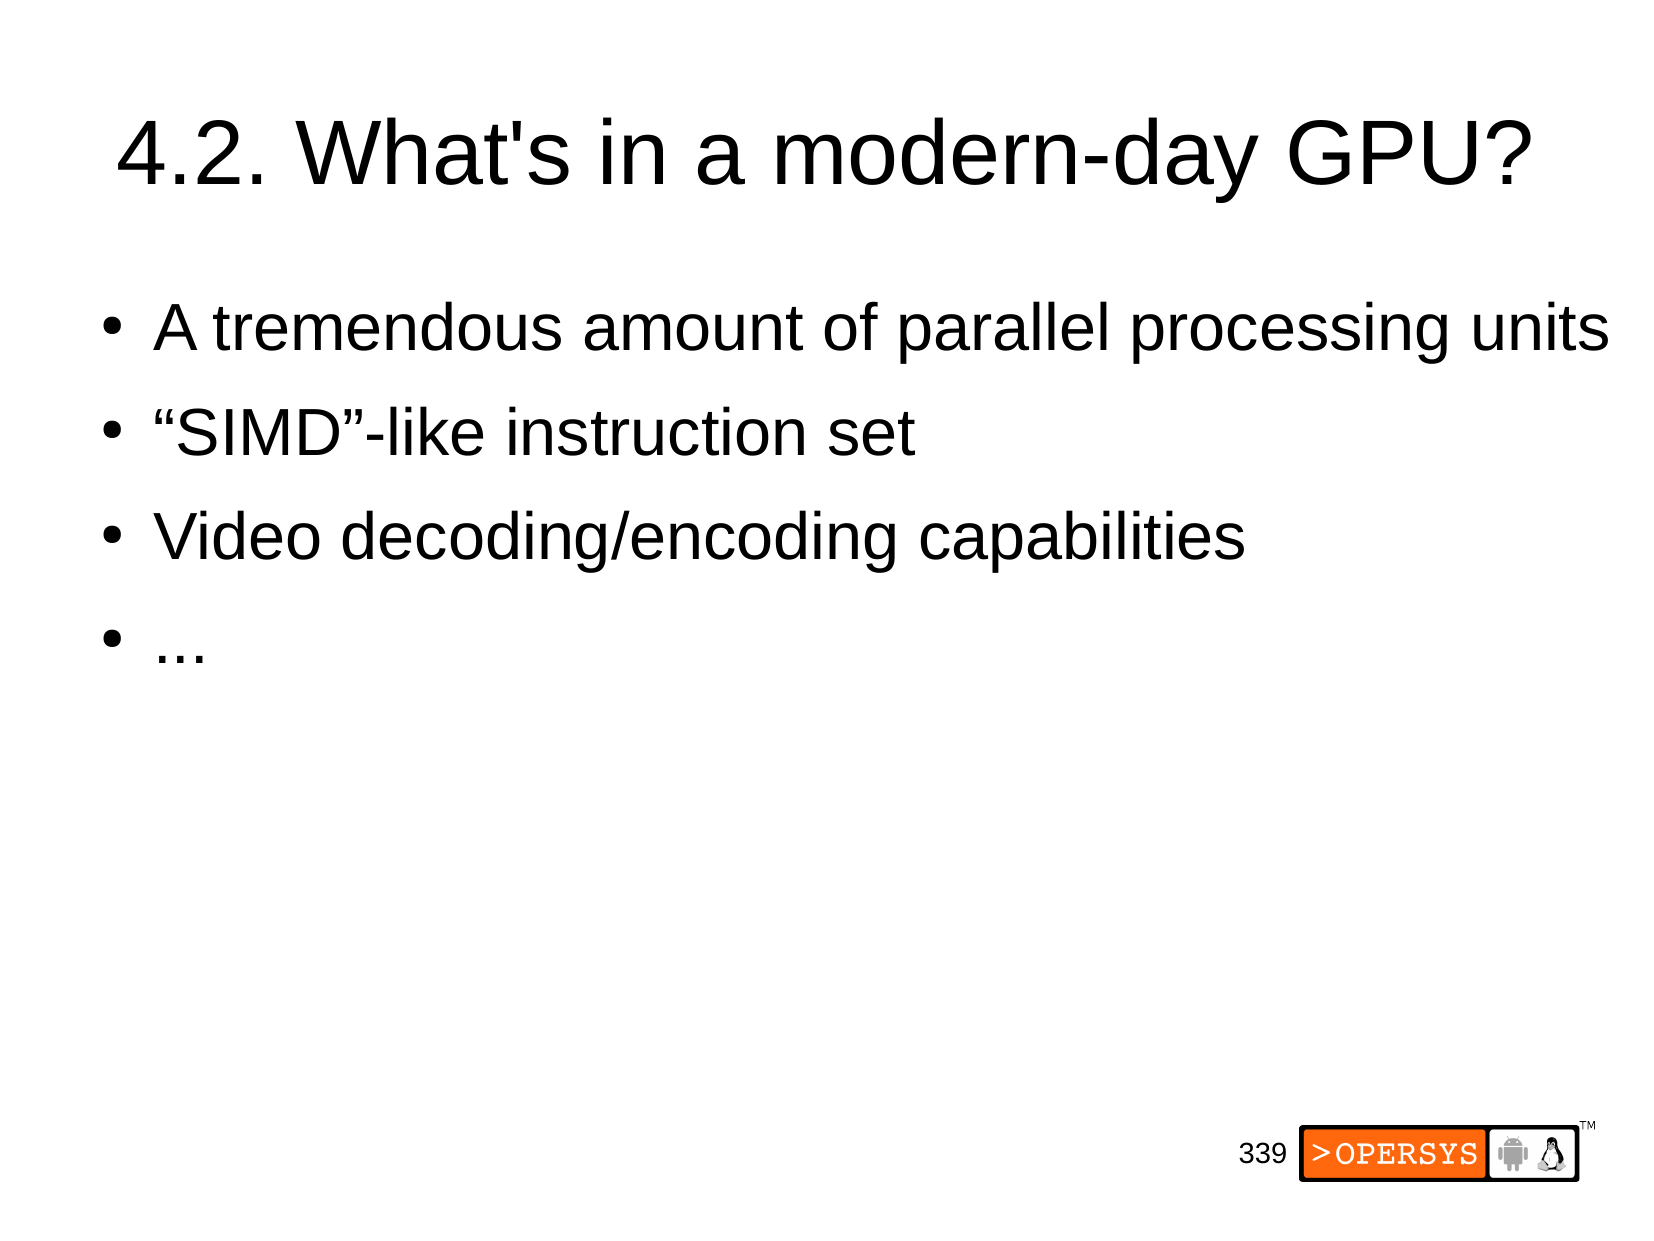

# 4.2. What's in a modern-day GPU?
A tremendous amount of parallel processing units
“SIMD”-like instruction set
Video decoding/encoding capabilities
...